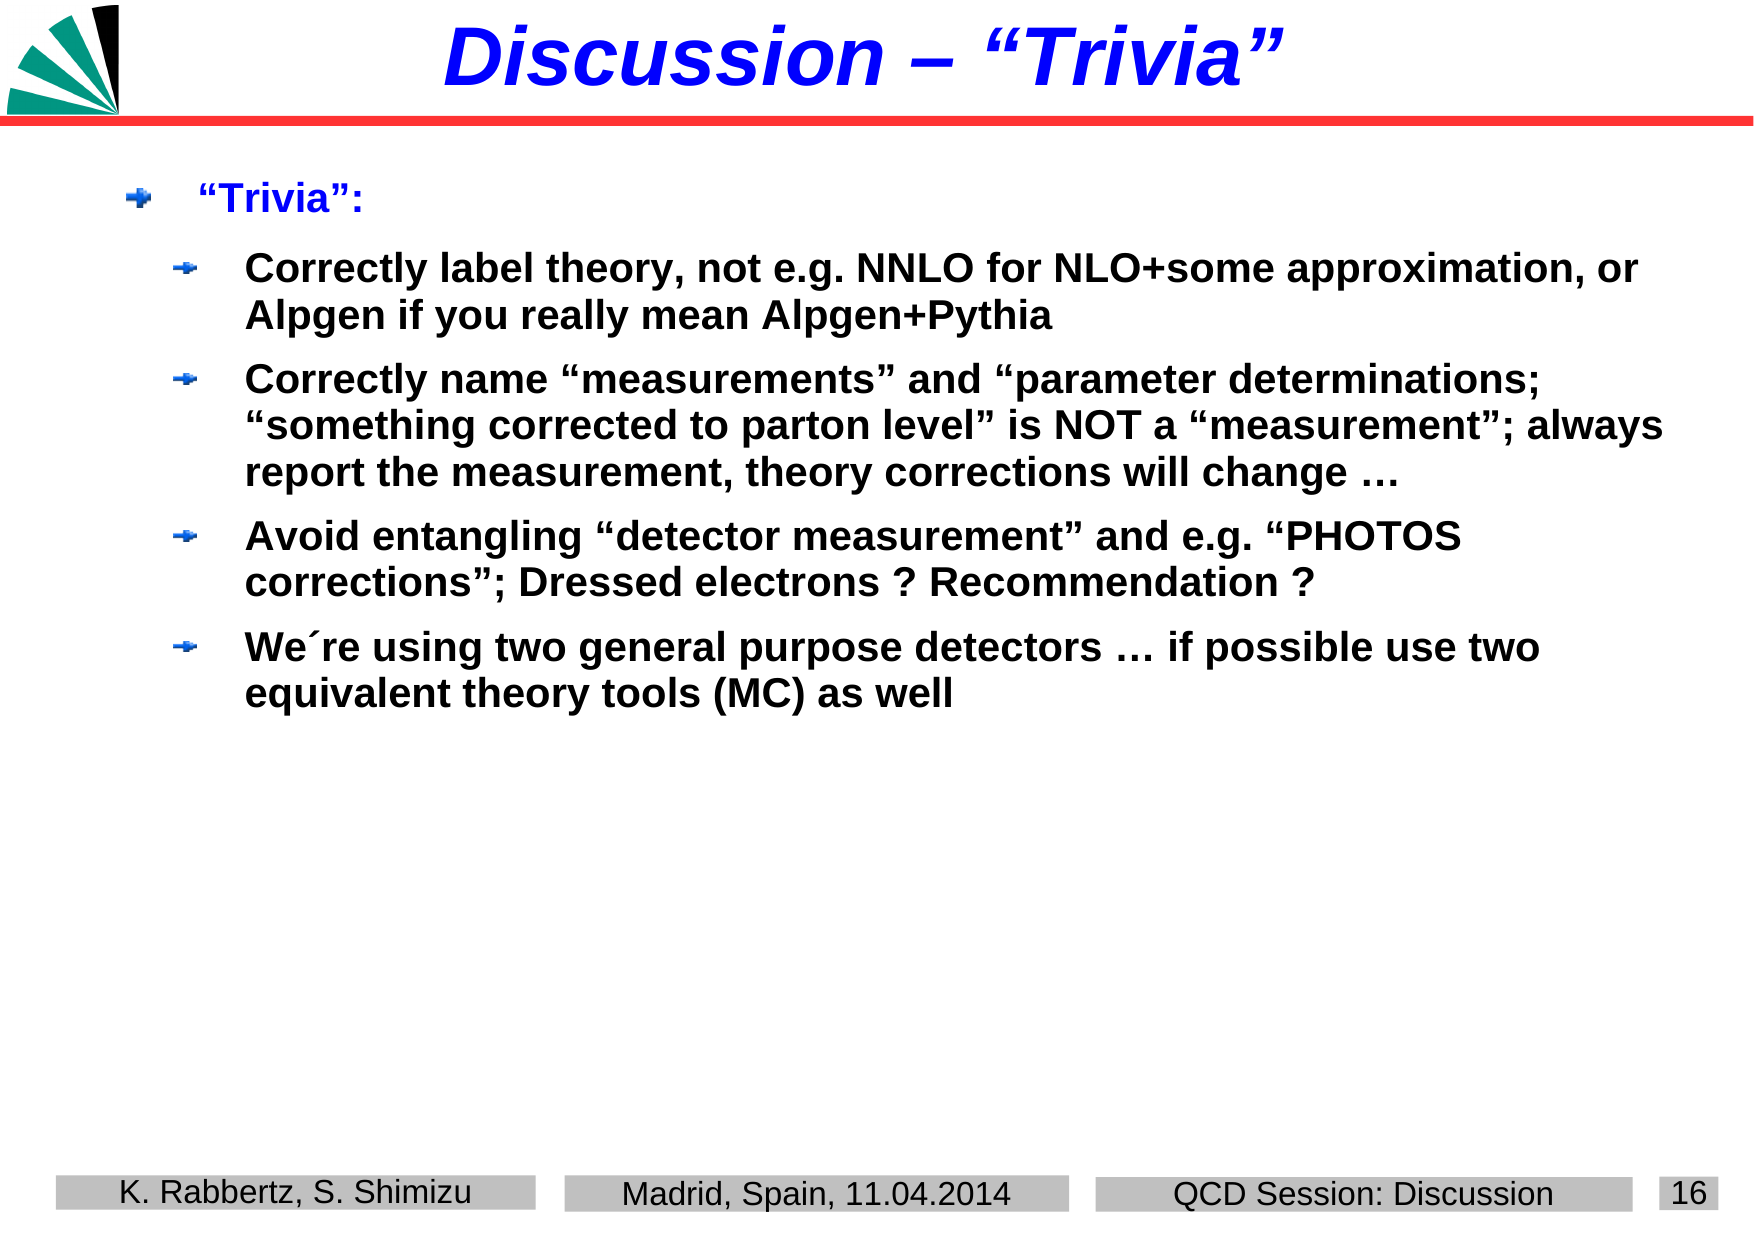

# Discussion – “Trivia”
“Trivia”:
Correctly label theory, not e.g. NNLO for NLO+some approximation, or Alpgen if you really mean Alpgen+Pythia
Correctly name “measurements” and “parameter determinations; “something corrected to parton level” is NOT a “measurement”; always report the measurement, theory corrections will change …
Avoid entangling “detector measurement” and e.g. “PHOTOS corrections”; Dressed electrons ? Recommendation ?
We´re using two general purpose detectors … if possible use two equivalent theory tools (MC) as well